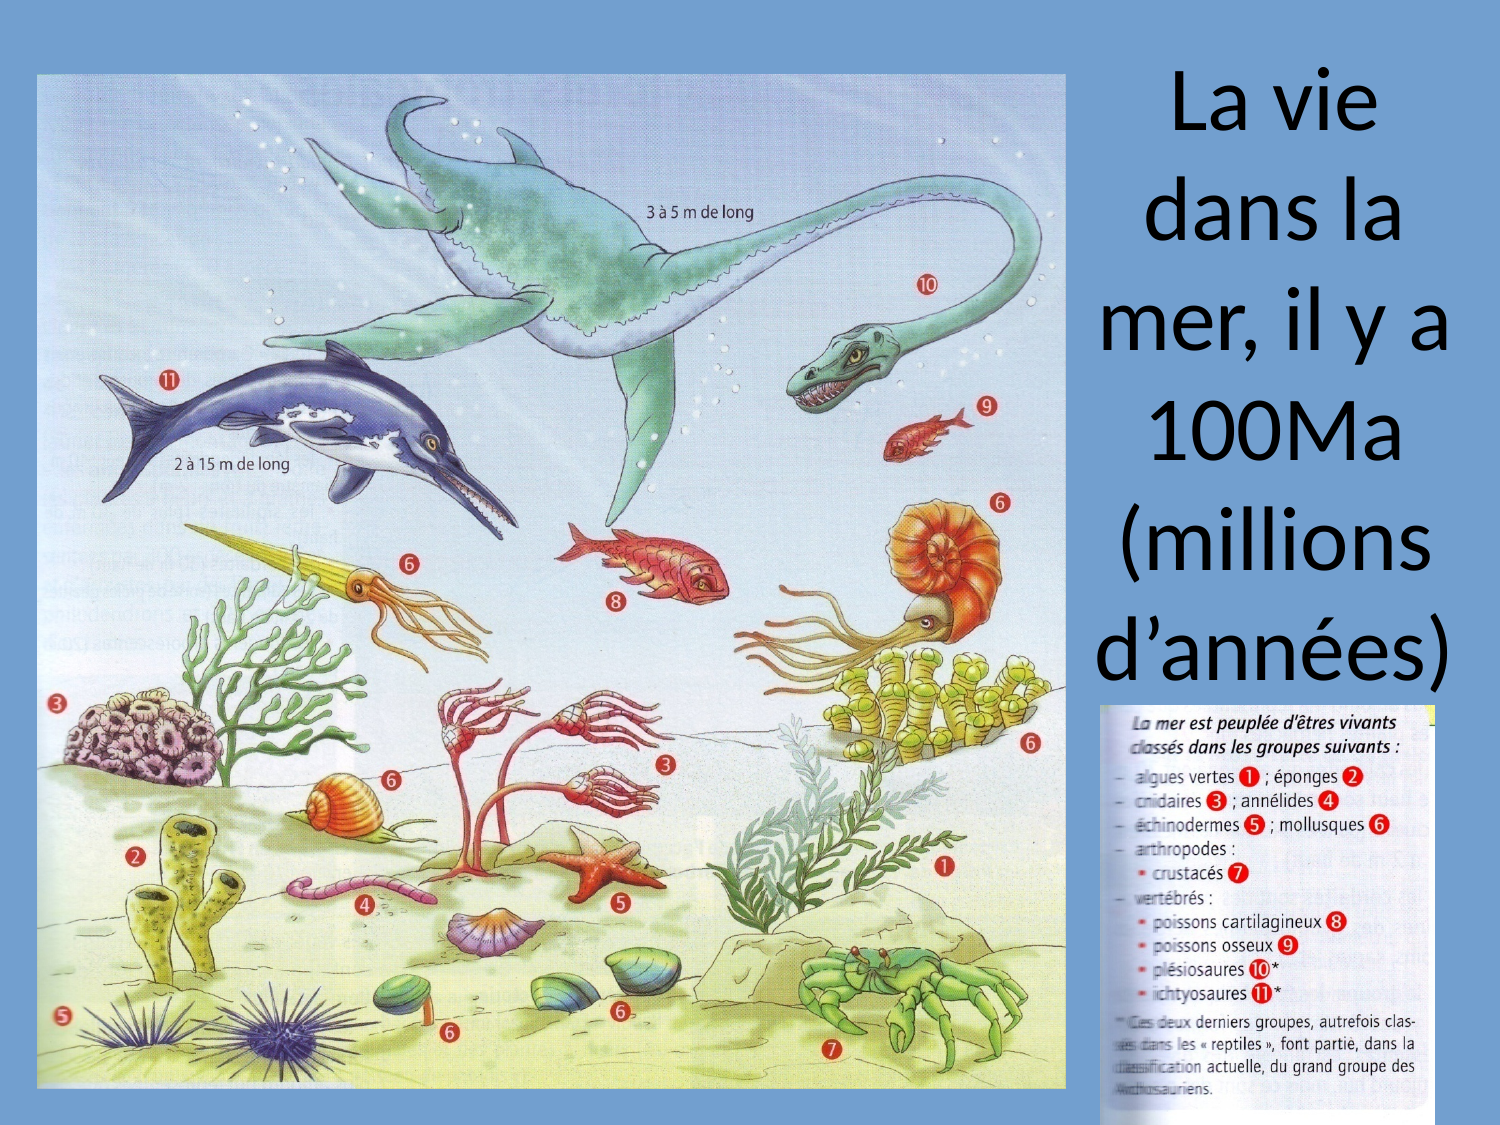

La vie dans la mer, il y a 100Ma (millions d’années)